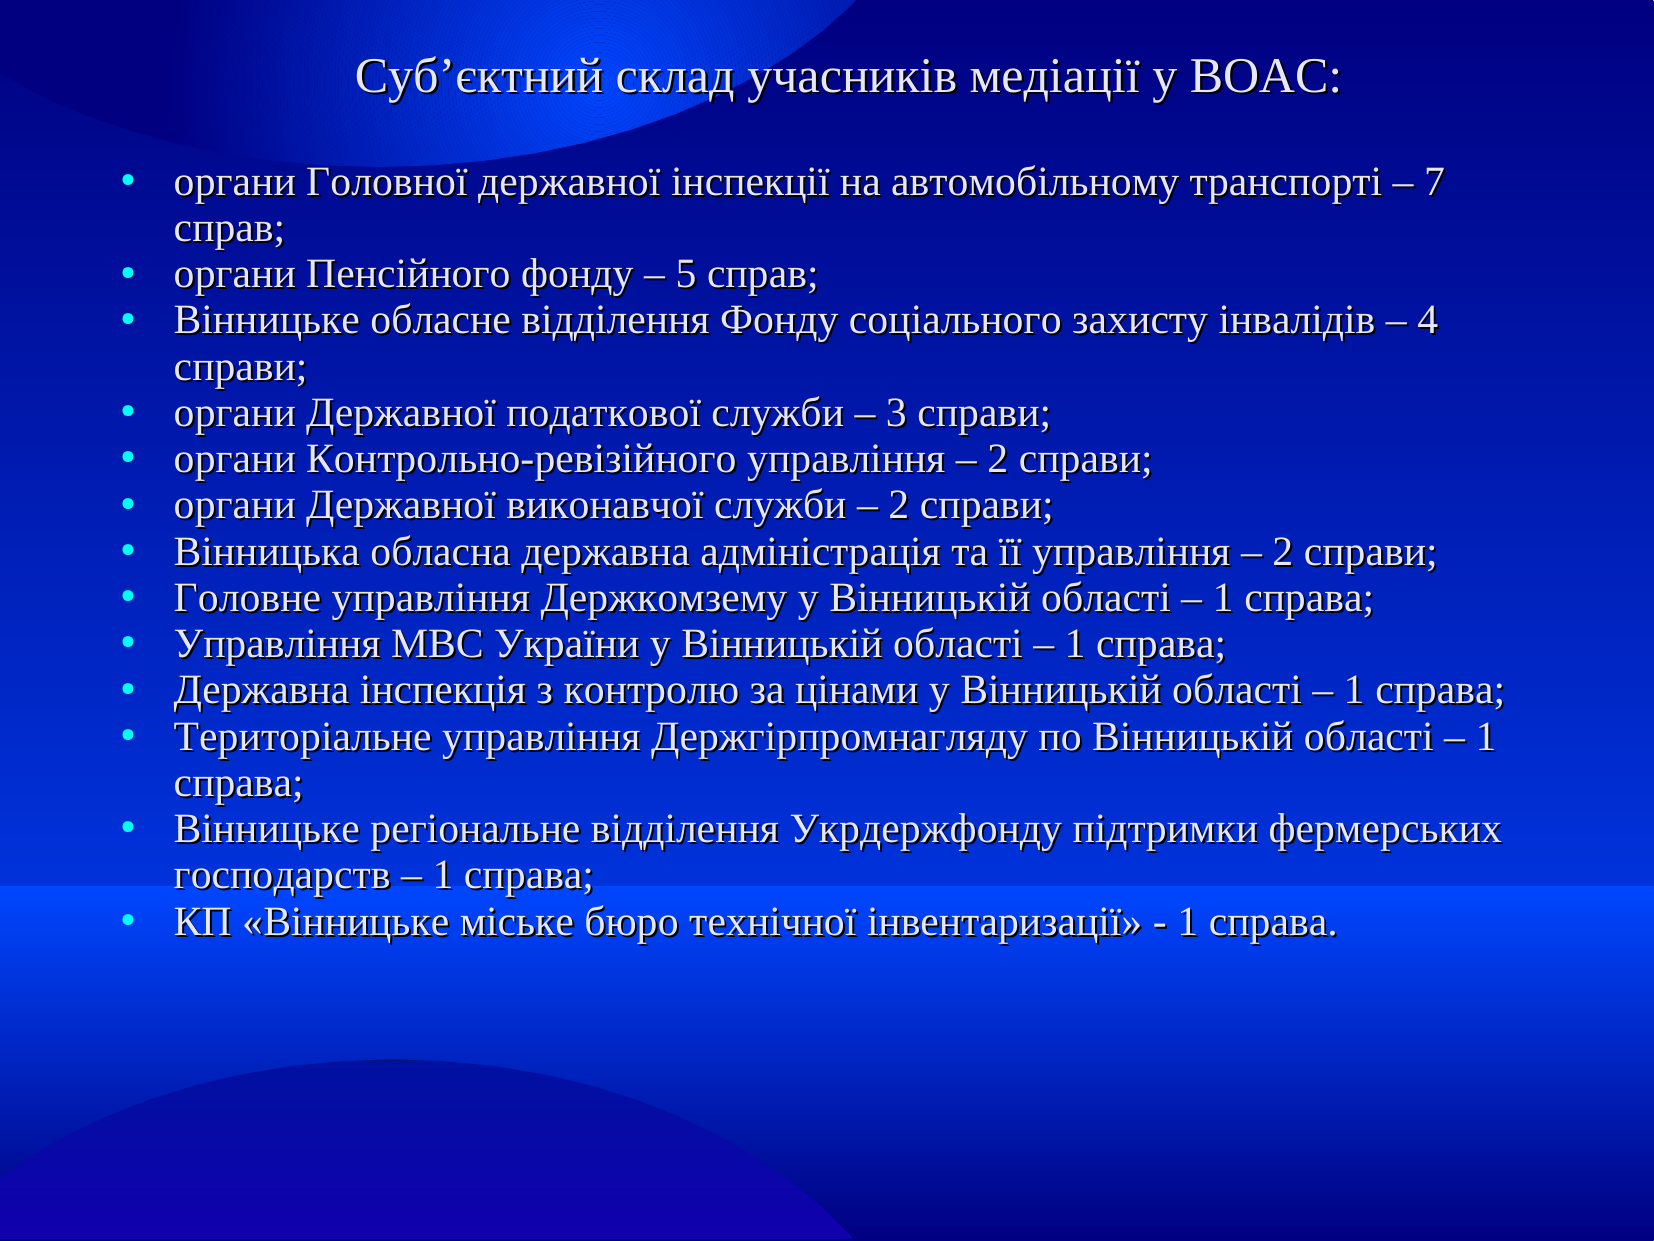

# Суб’єктний склад учасників медіації у ВОАС:
органи Головної державної інспекції на автомобільному транспорті – 7 справ;
органи Пенсійного фонду – 5 справ;
Вінницьке обласне відділення Фонду соціального захисту інвалідів – 4 справи;
органи Державної податкової служби – 3 справи;
органи Контрольно-ревізійного управління – 2 справи;
органи Державної виконавчої служби – 2 справи;
Вінницька обласна державна адміністрація та її управління – 2 справи;
Головне управління Держкомзему у Вінницькій області – 1 справа;
Управління МВС України у Вінницькій області – 1 справа;
Державна інспекція з контролю за цінами у Вінницькій області – 1 справа;
Територіальне управління Держгірпромнагляду по Вінницькій області – 1 справа;
Вінницьке регіональне відділення Укрдержфонду підтримки фермерських господарств – 1 справа;
КП «Вінницьке міське бюро технічної інвентаризації» - 1 справа.